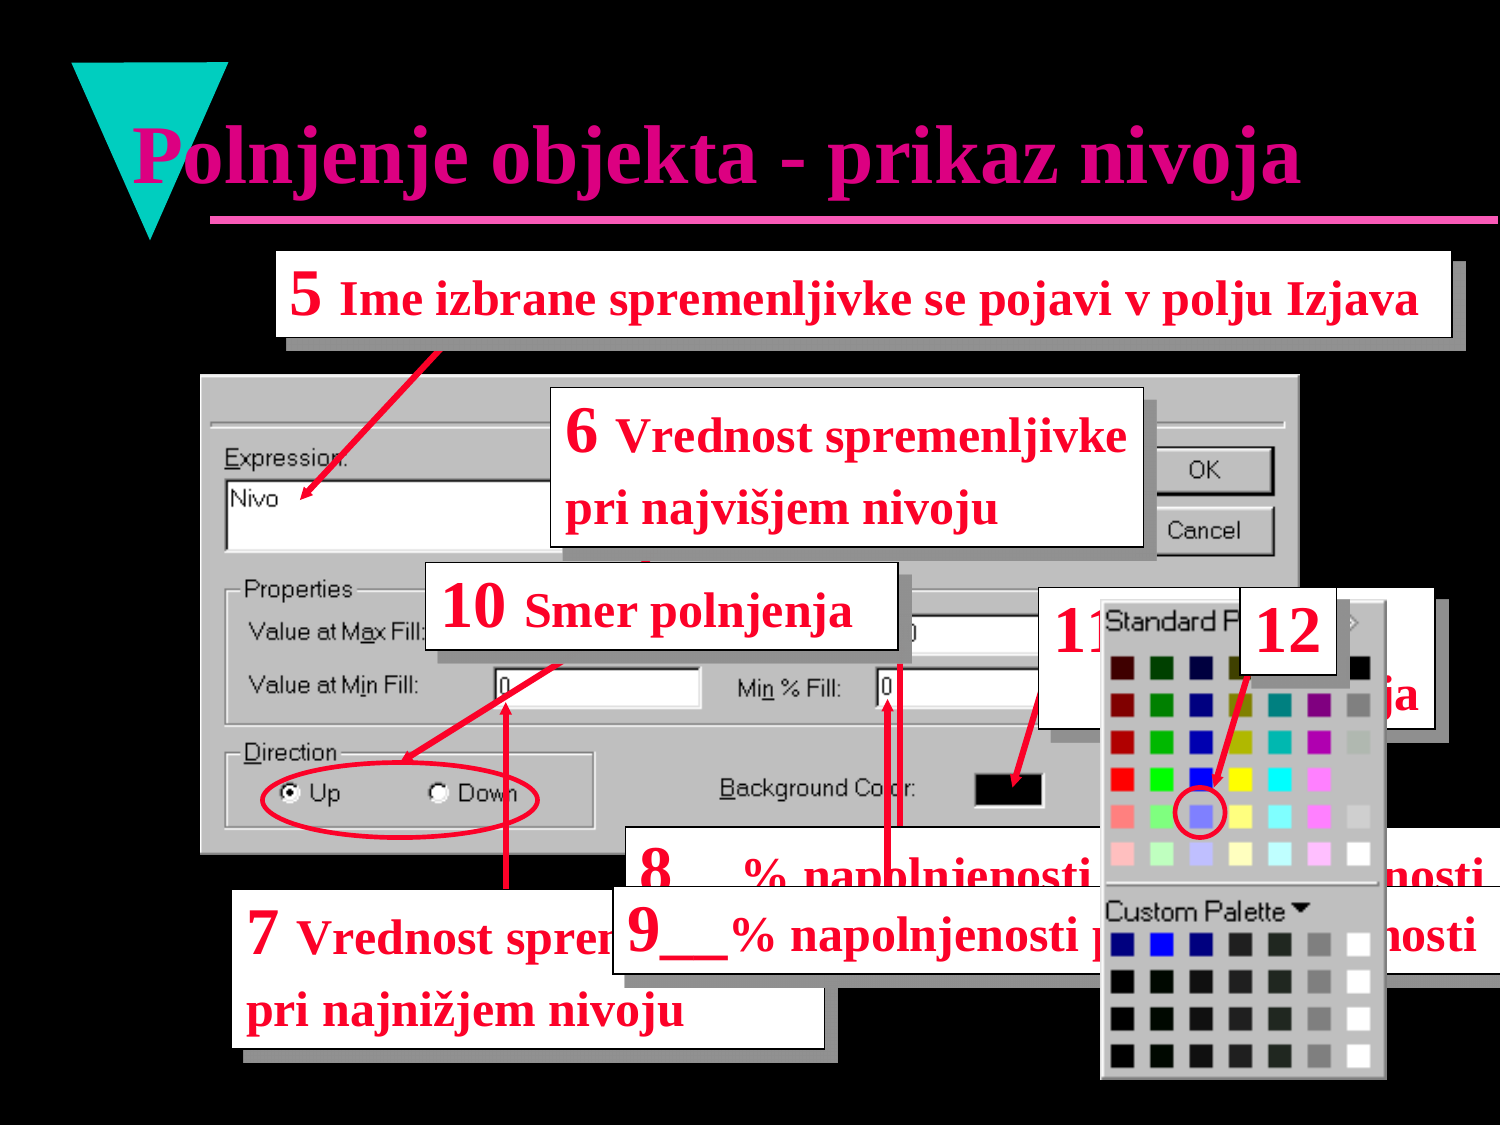

# Polnjenje objekta - prikaz nivoja
5 Ime izbrane spremenljivke se pojavi v polju Izjava
6 Vrednost spremenljivke
pri najvišjem nivoju
10 Smer polnjenja
11 Izberemo
 barvo ozadja
12
8__% napolnjenosti pri max vrednosti
9__% napolnjenosti pri min. vrednosti
7 Vrednost spremenljivke
pri najnižjem nivoju
Animacija
10